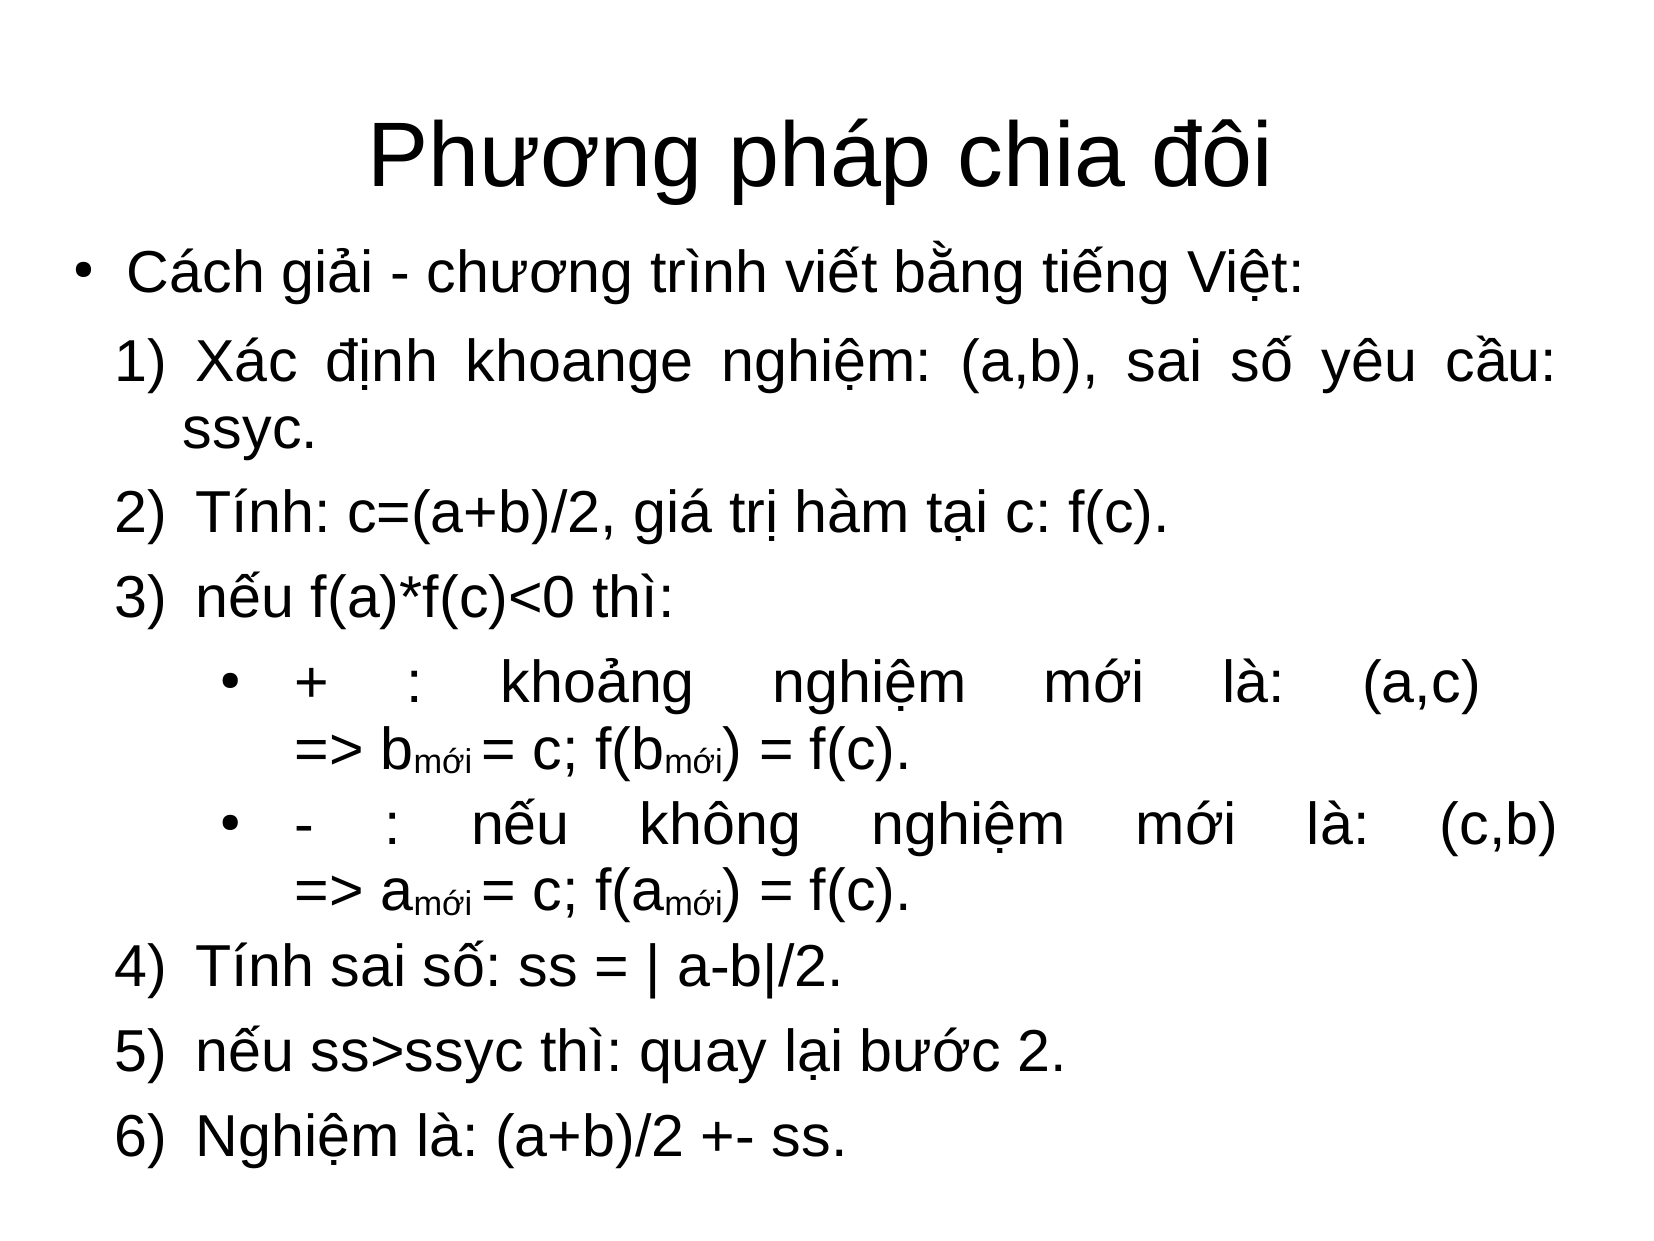

# Phương pháp chia đôi
Cách giải - chương trình viết bằng tiếng Việt:
Xác định khoange nghiệm: (a,b), sai số yêu cầu: ssyc.
Tính: c=(a+b)/2, giá trị hàm tại c: f(c).
nếu f(a)*f(c)<0 thì:
+ : khoảng nghiệm mới là: (a,c)
=> bmới = c; f(bmới) = f(c).
- : nếu không nghiệm mới là: (c,b)
=> amới = c; f(amới) = f(c).
Tính sai số: ss = | a-b|/2.
nếu ss>ssyc thì: quay lại bước 2.
Nghiệm là: (a+b)/2 +- ss.